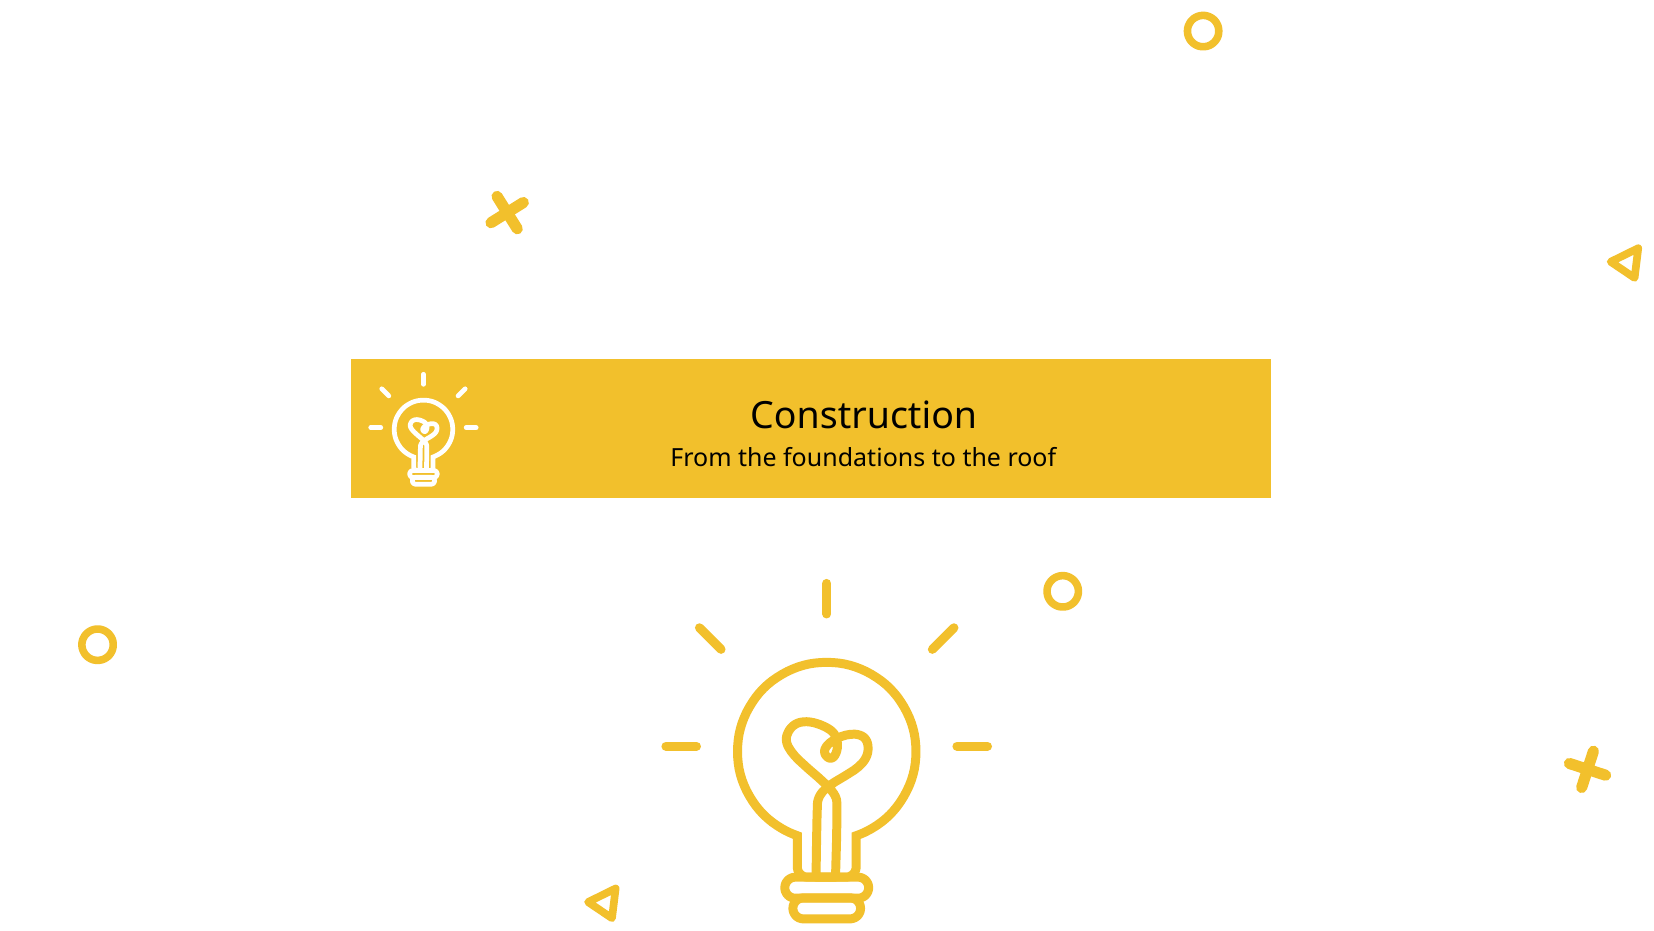

Construction
From the foundations to the roof